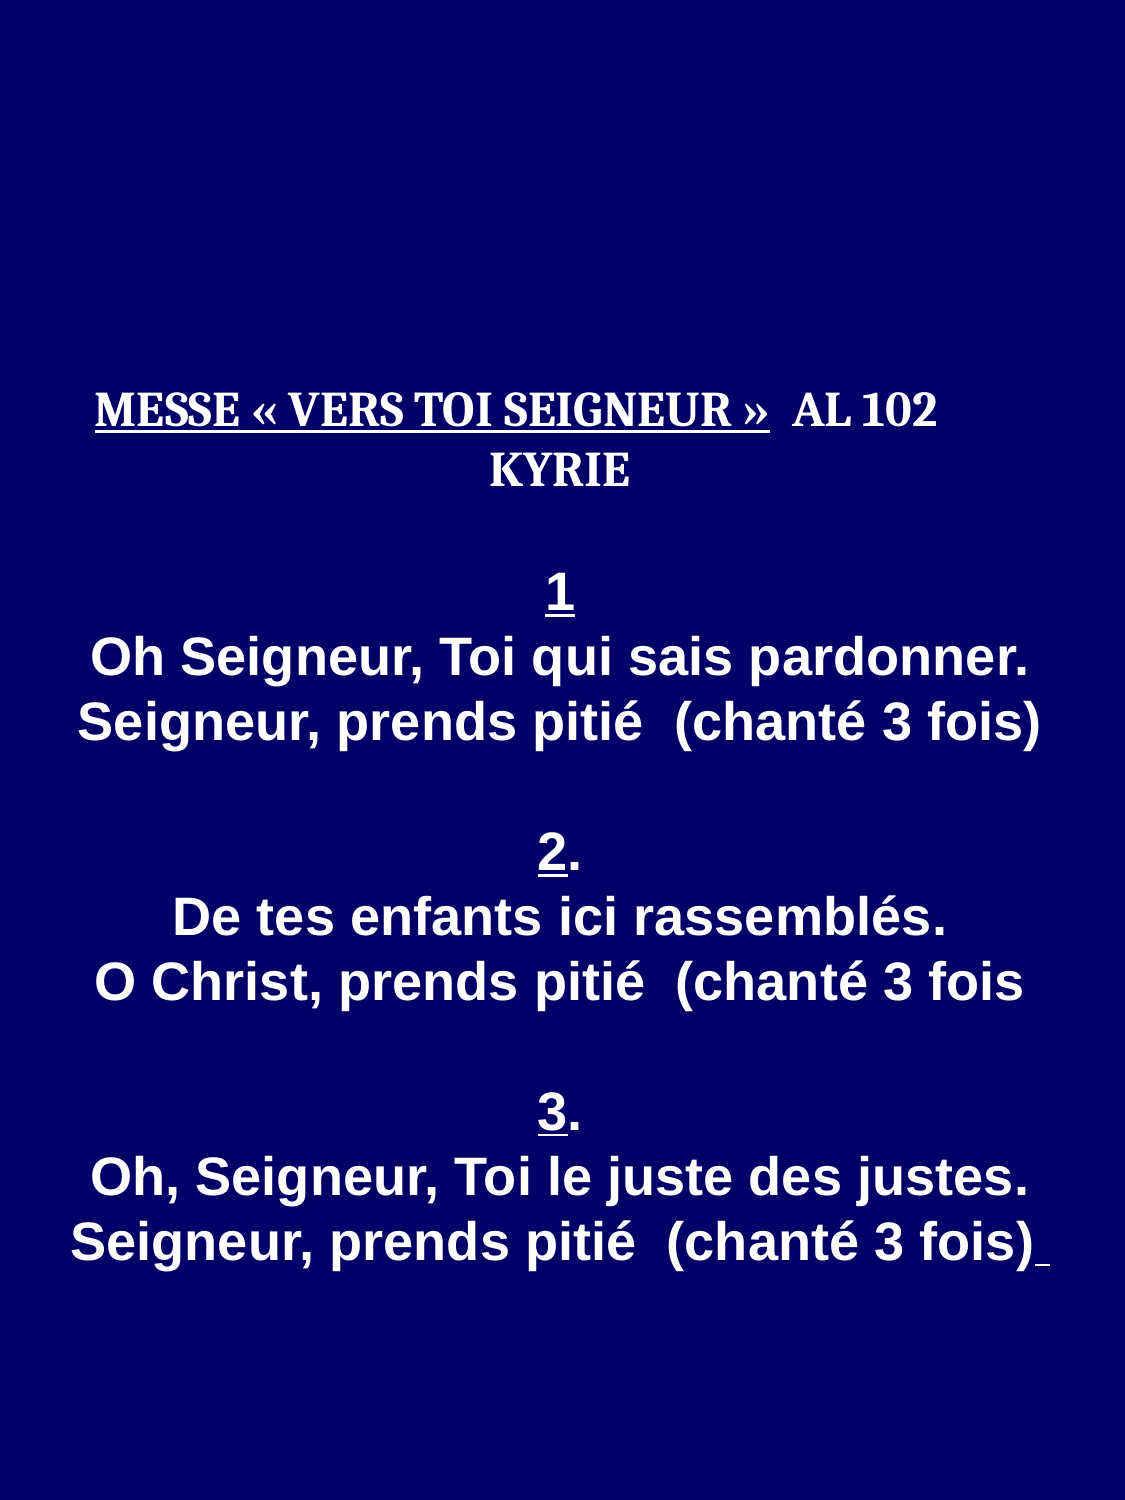

MESSE « VERS TOI SEIGNEUR » AL 102 KYRIE
1
Oh Seigneur, Toi qui sais pardonner.
Seigneur, prends pitié (chanté 3 fois)
2.
De tes enfants ici rassemblés.
O Christ, prends pitié (chanté 3 fois
3.
Oh, Seigneur, Toi le juste des justes.
Seigneur, prends pitié (chanté 3 fois)